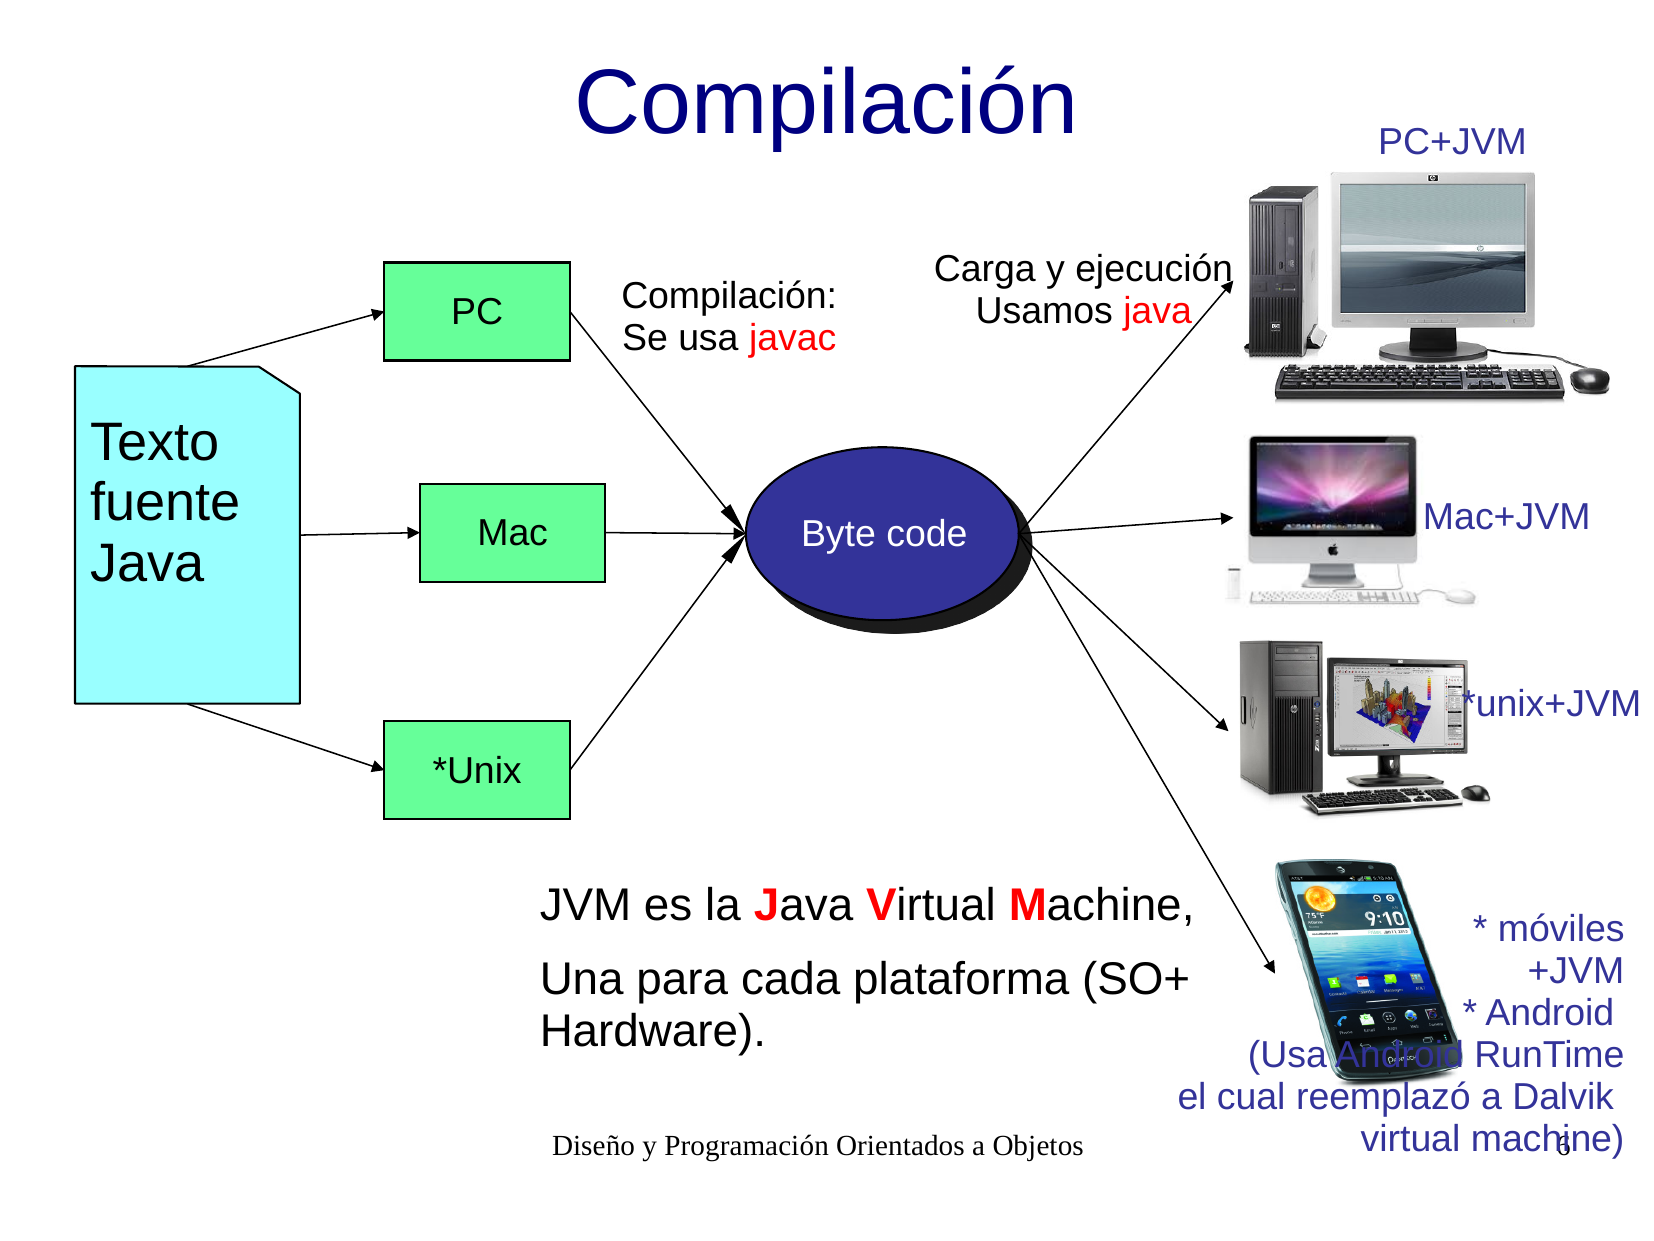

# Compilación
PC+JVM
Carga y ejecución
Usamos java
PC
Compilación:
Se usa javac
Texto fuente Java
Byte code
Mac
Mac+JVM
*unix+JVM
*Unix
JVM es la Java Virtual Machine,
Una para cada plataforma (SO+
Hardware).
* móviles
+JVM
* Android
(Usa Android RunTime
el cual reemplazó a Dalvik
virtual machine)
Diseño y programación Orientados a Objetos
6